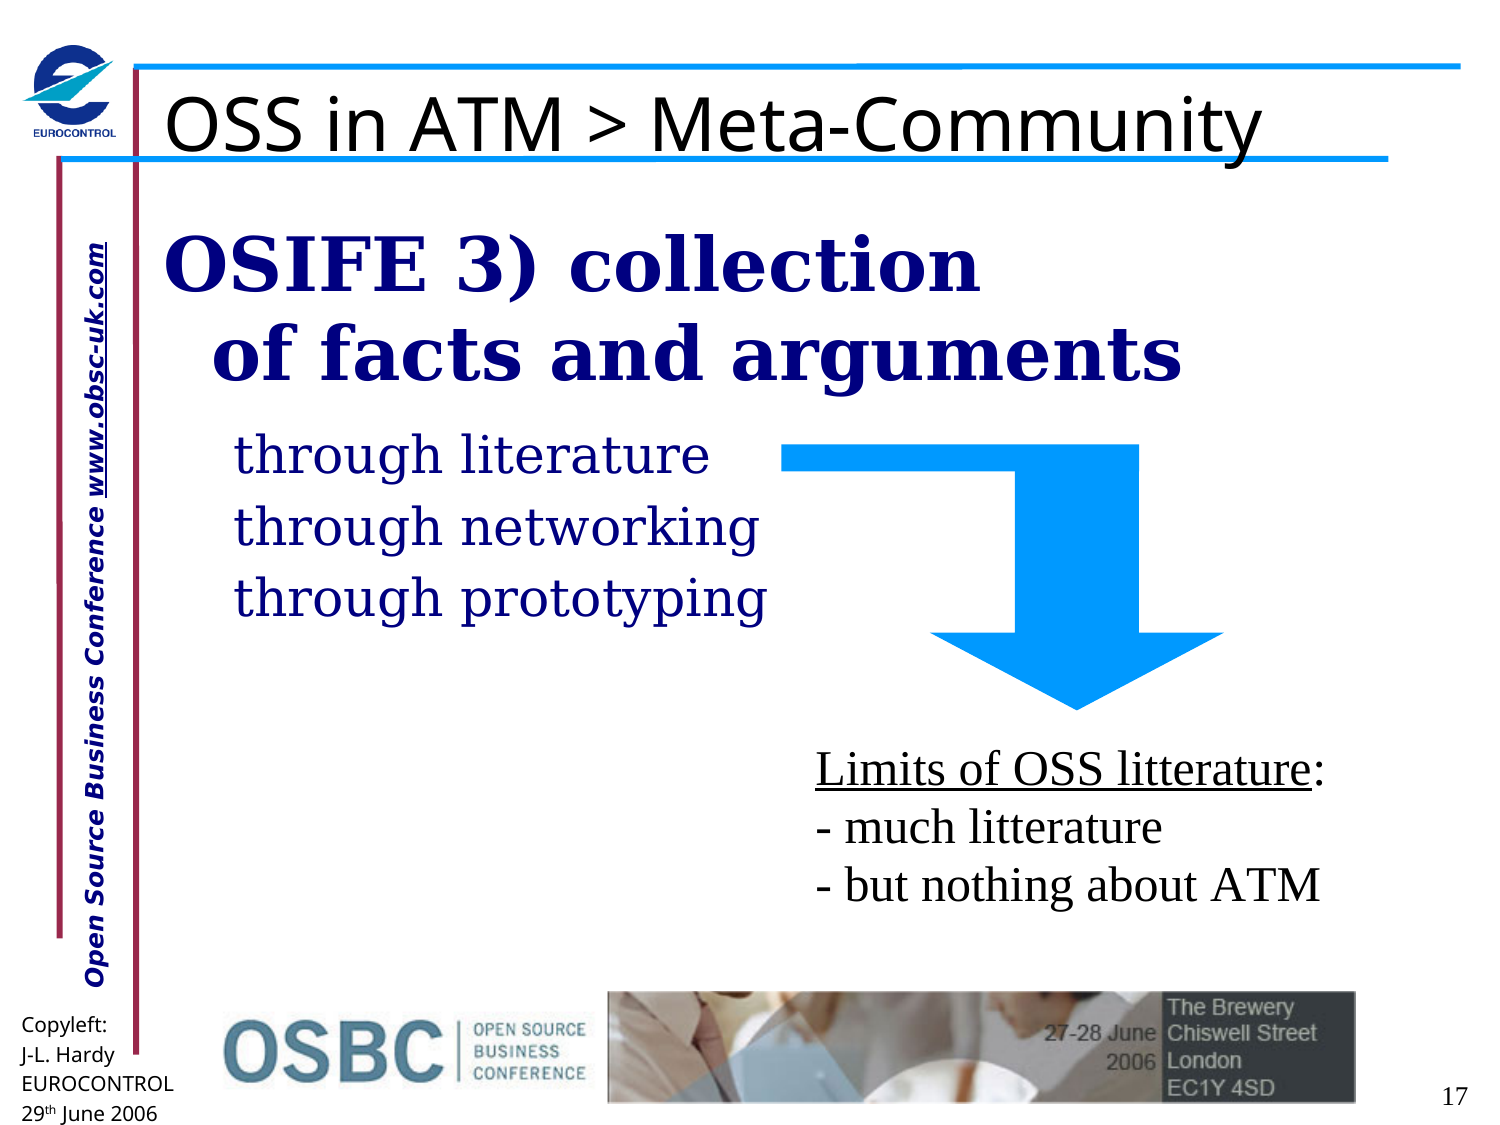

# OSIFE 3) collection of facts and arguments
through literature
through networking
through prototyping
Limits of OSS litterature:
- much litterature
- but nothing about ATM